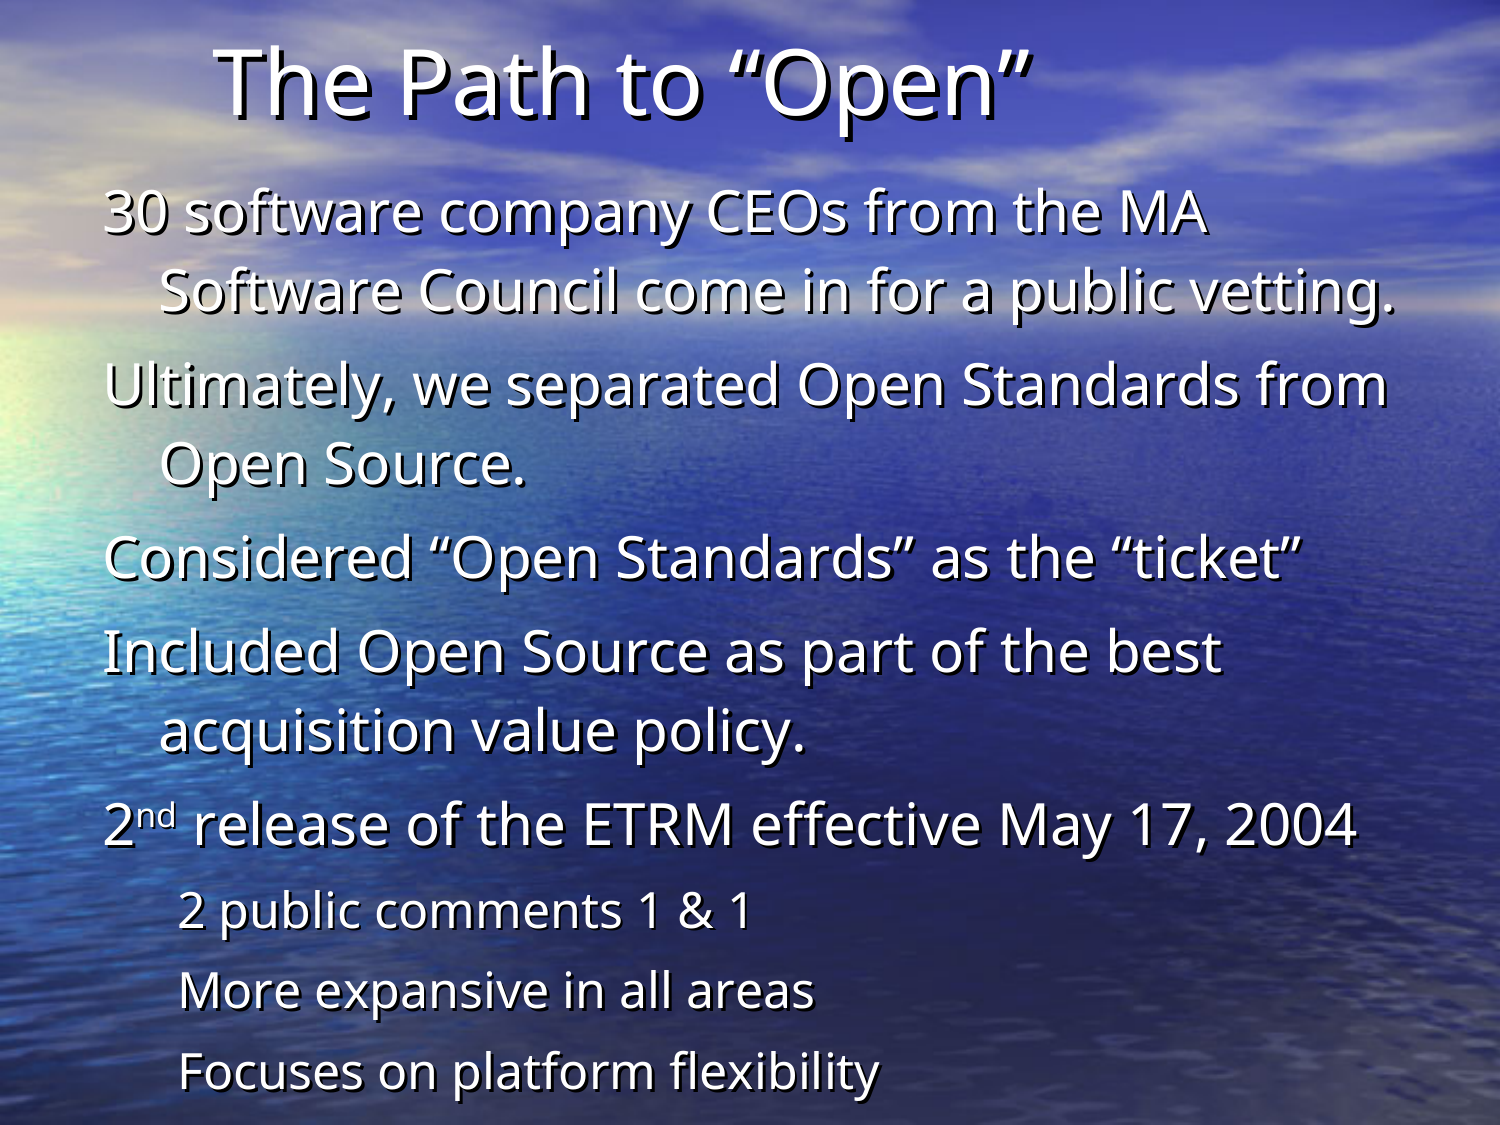

# The Path to “Open”
30 software company CEOs from the MA Software Council come in for a public vetting.
Ultimately, we separated Open Standards from Open Source.
Considered “Open Standards” as the “ticket”
Included Open Source as part of the best acquisition value policy.
2nd release of the ETRM effective May 17, 2004
2 public comments 1 & 1
More expansive in all areas
Focuses on platform flexibility